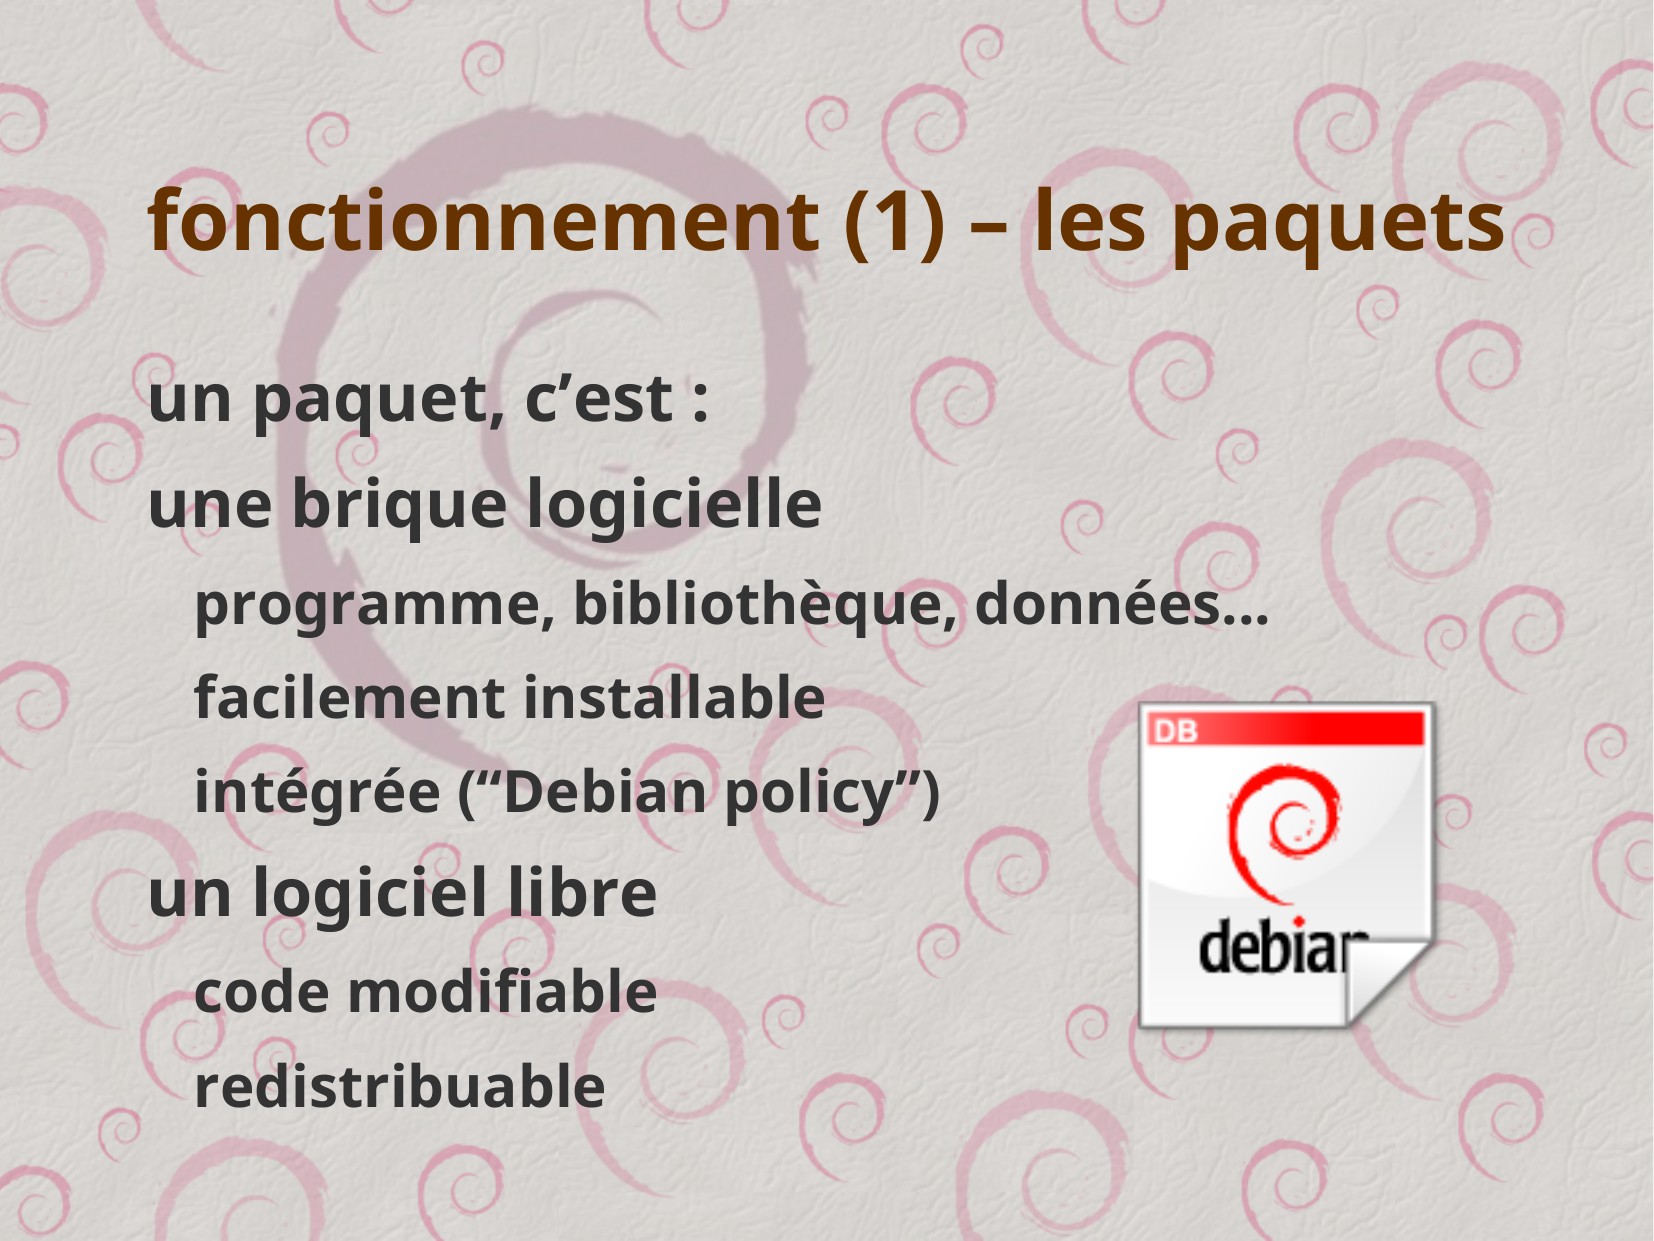

# fonctionnement (1) – les paquets
un paquet, c’est :
une brique logicielle
programme, bibliothèque, données...
facilement installable
intégrée (“Debian policy”)
un logiciel libre
code modifiable
redistribuable